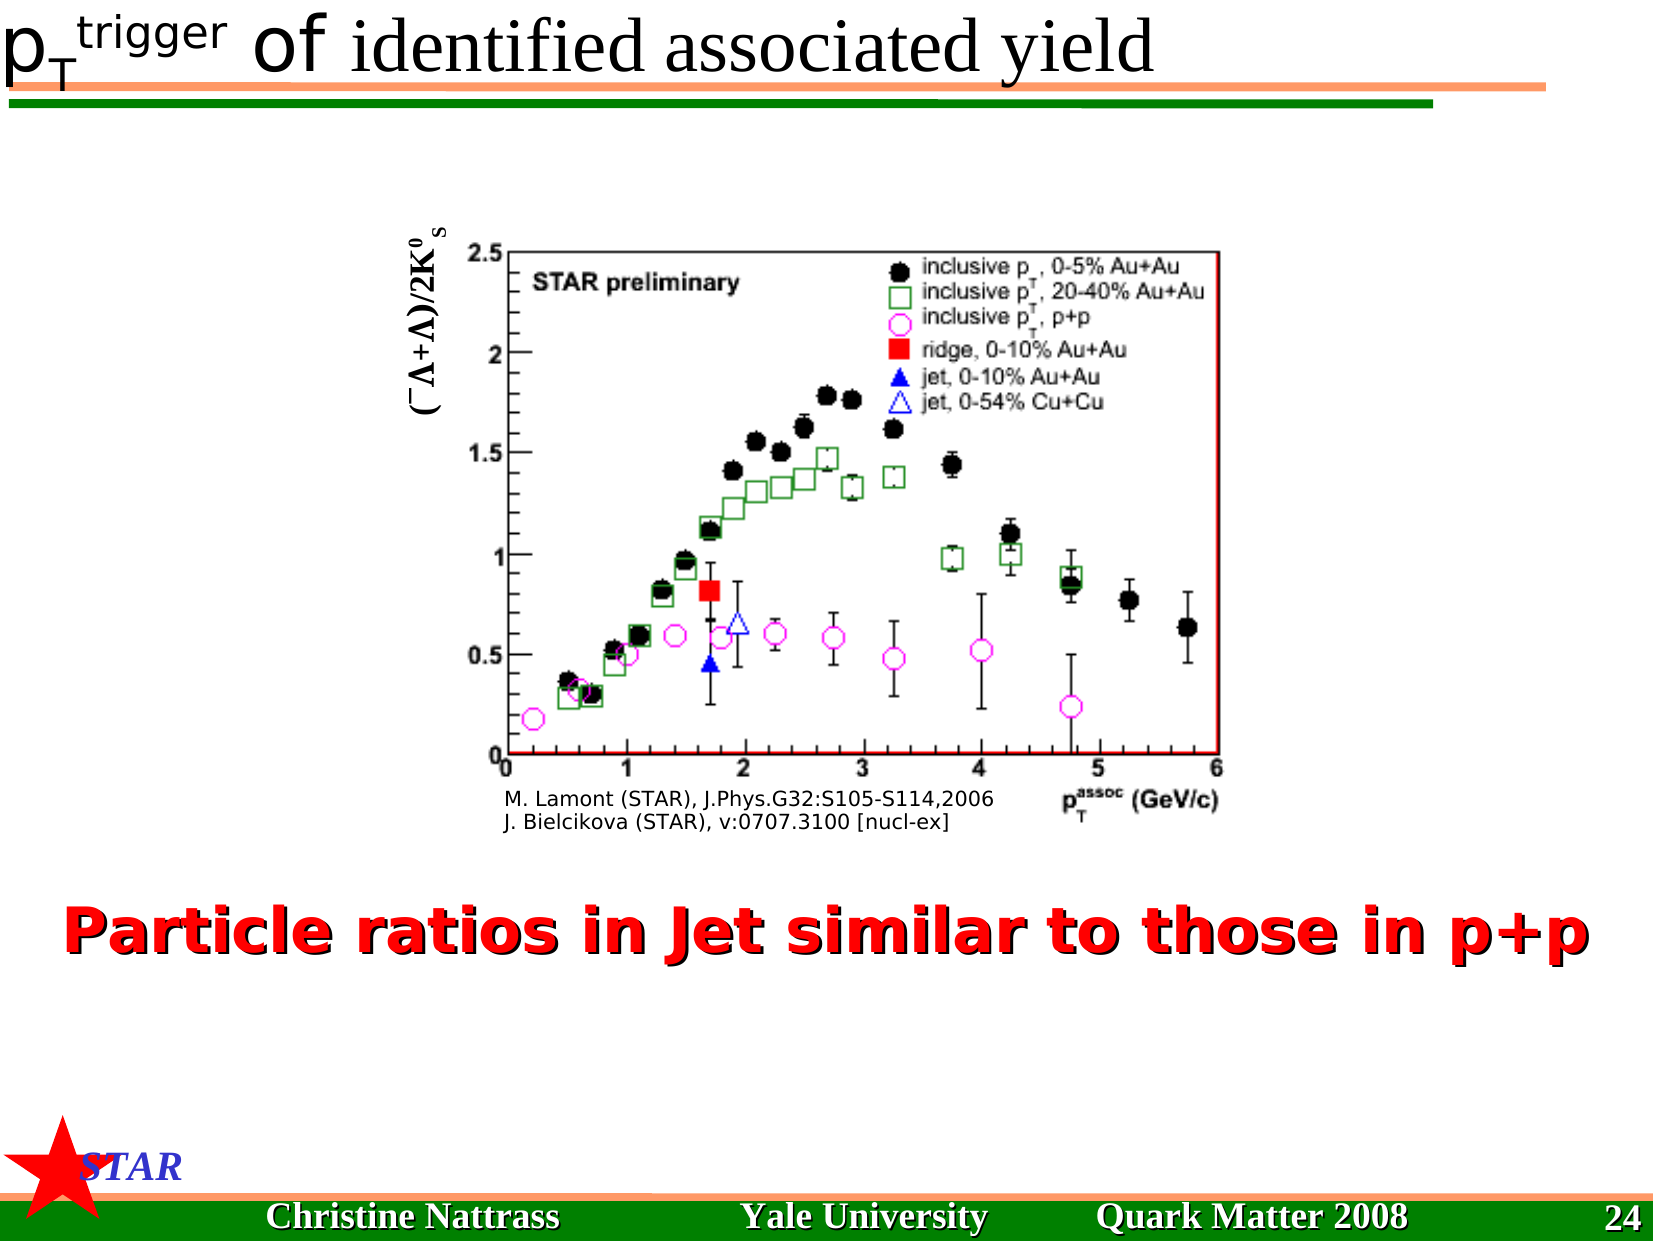

pTtrigger of identified associated yield
(Λ+Λ)/2K0S
M. Lamont (STAR), J.Phys.G32:S105-S114,2006
J. Bielcikova (STAR), v:0707.3100 [nucl-ex]
Particle ratios in Jet similar to those in p+p